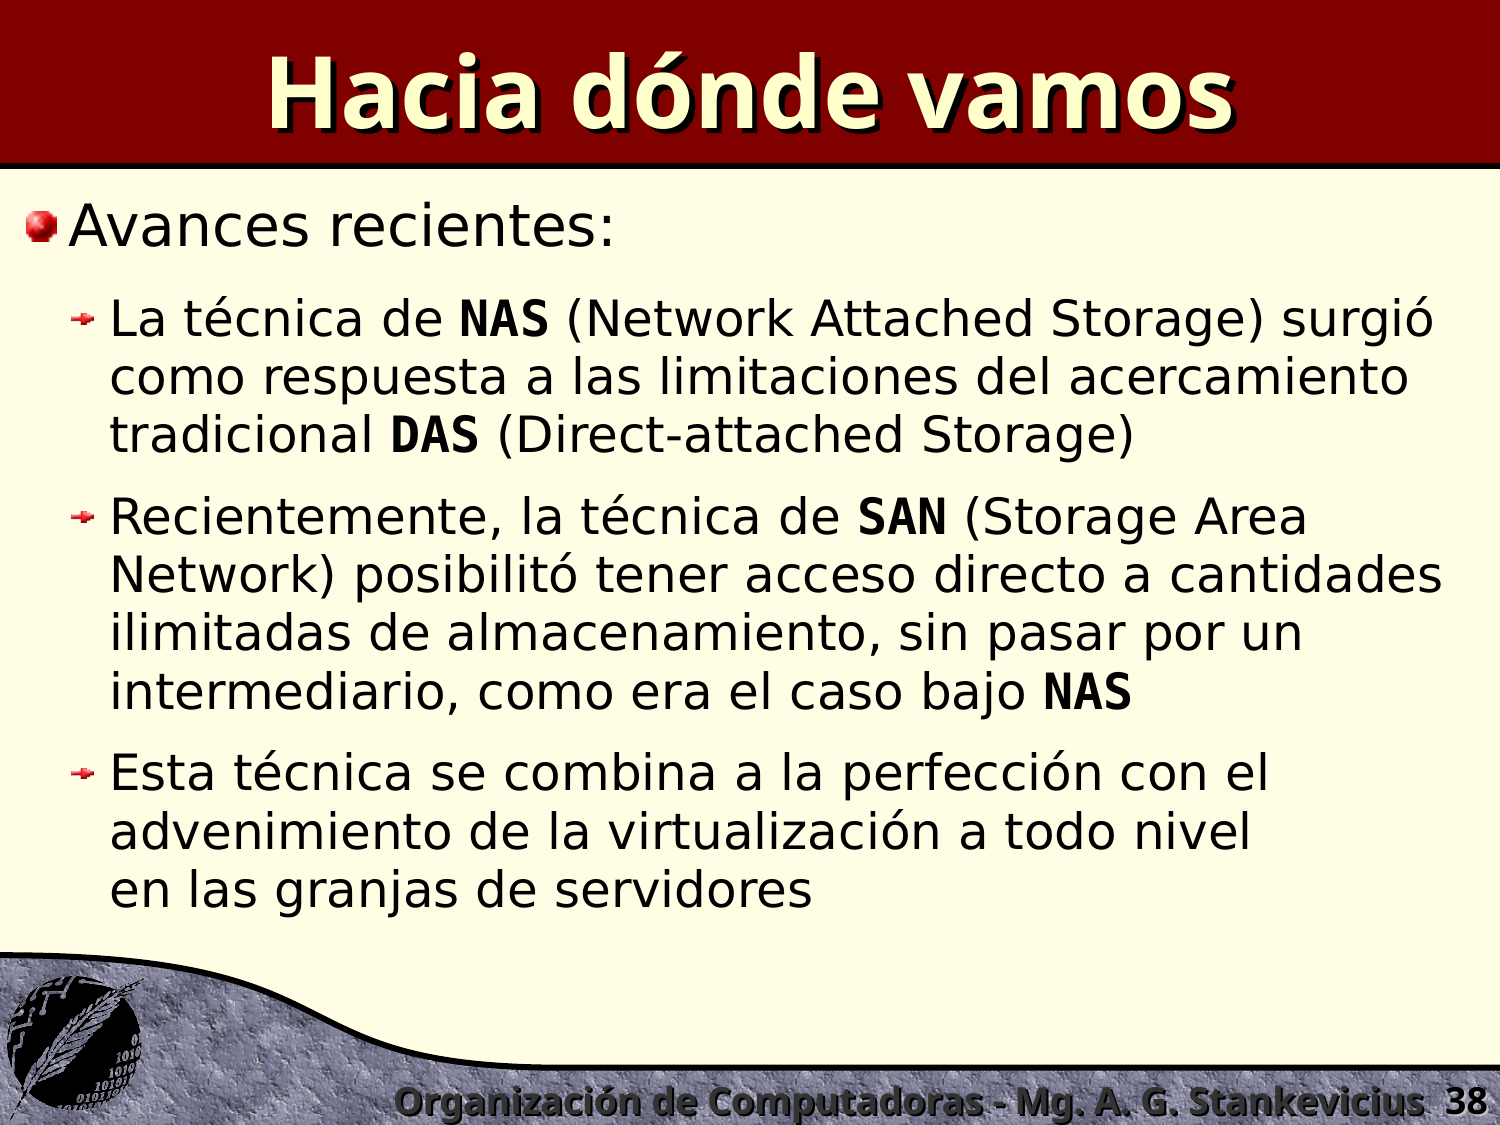

# Hacia dónde vamos
Avances recientes:
La técnica de NAS (Network Attached Storage) surgió como respuesta a las limitaciones del acercamiento tradicional DAS (Direct-attached Storage)
Recientemente, la técnica de SAN (Storage Area Network) posibilitó tener acceso directo a cantidades ilimitadas de almacenamiento, sin pasar por un intermediario, como era el caso bajo NAS
Esta técnica se combina a la perfección con el advenimiento de la virtualización a todo nivel
en las granjas de servidores
38